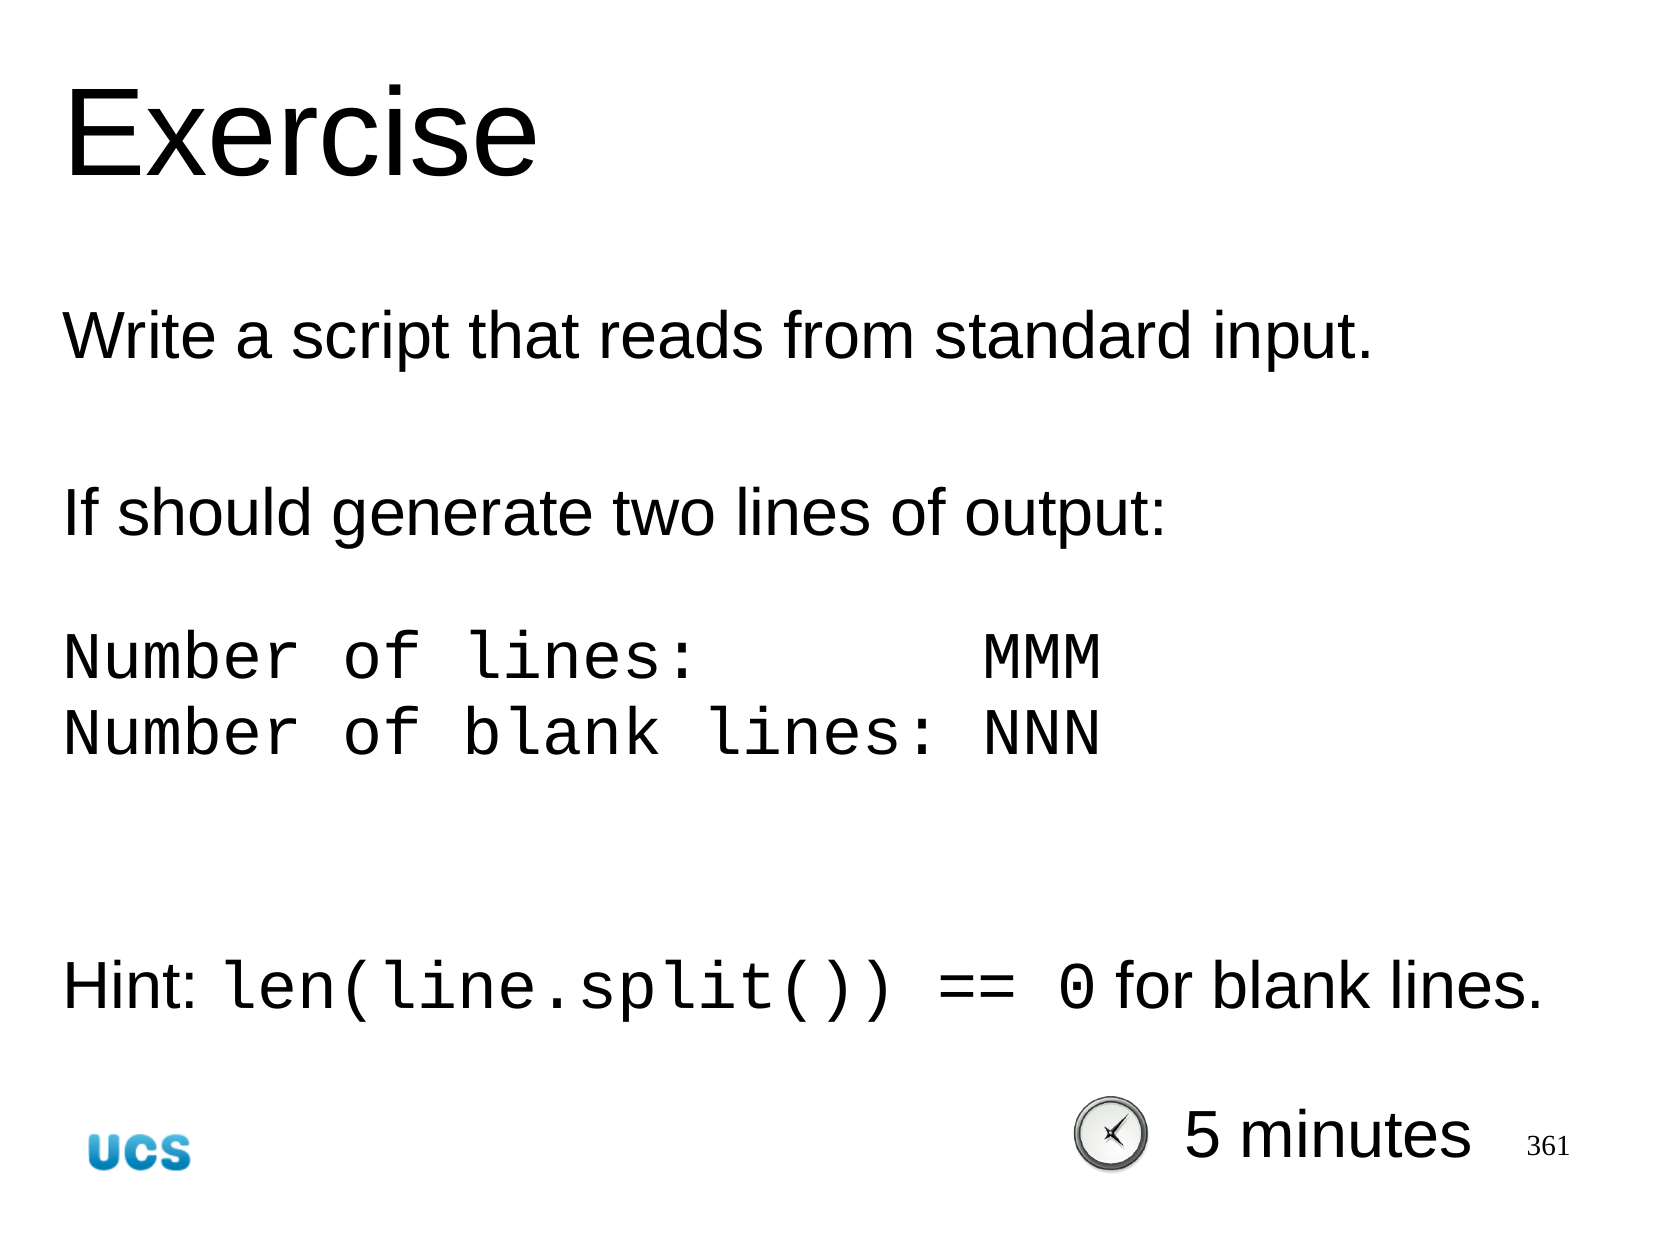

Exercise
Write a script that reads from standard input.
If should generate two lines of output:
Number of lines: MMM
Number of blank lines: NNN
Hint: len(line.split()) == 0 for blank lines.
5 minutes
361